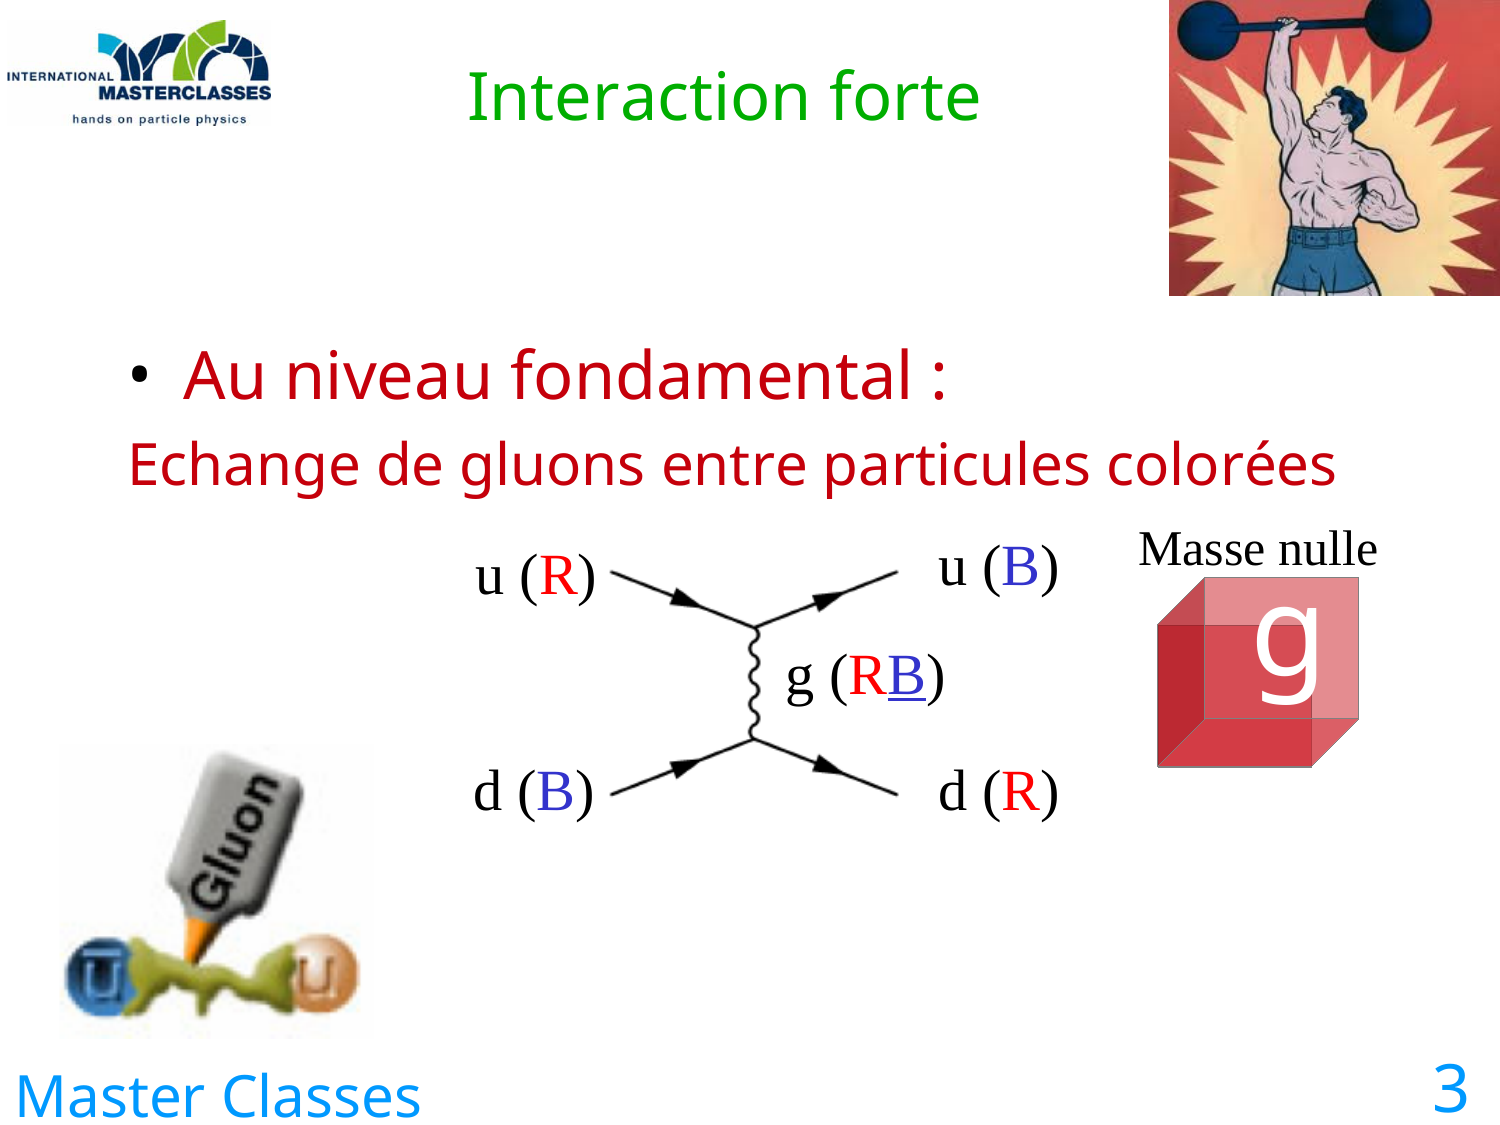

# Interaction forte
Au niveau fondamental :
Echange de gluons entre particules colorées
Masse nulle
u (B)
u (R)
g (RB)
d (B)
d (R)
g
32
Master Classes 2013